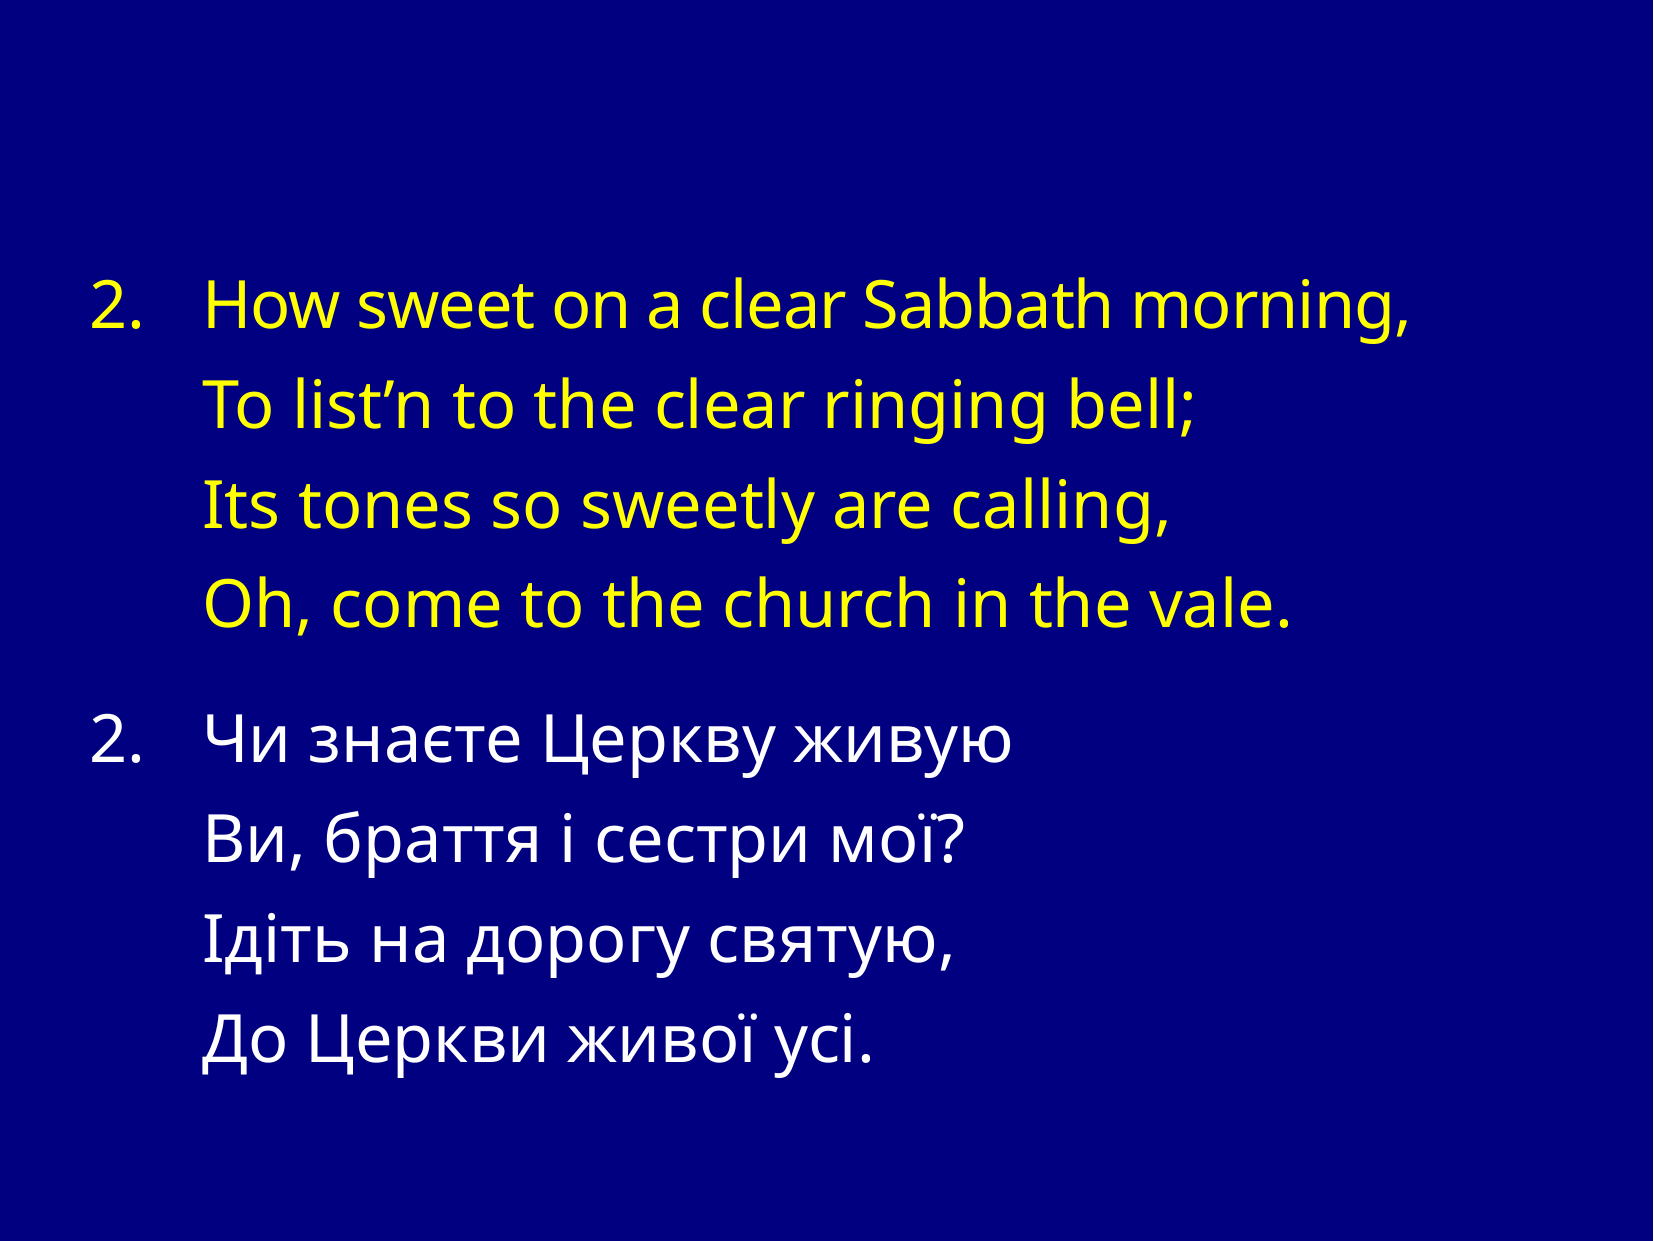

2.	How sweet on a clear Sabbath morning,
	To list’n to the clear ringing bell;
	Its tones so sweetly are calling,
	Oh, come to the church in the vale.
2.	Чи знаєте Церкву живую
	Ви, браття і сестри мої?
	Ідіть на дорогу святую,
	До Церкви живої усі.